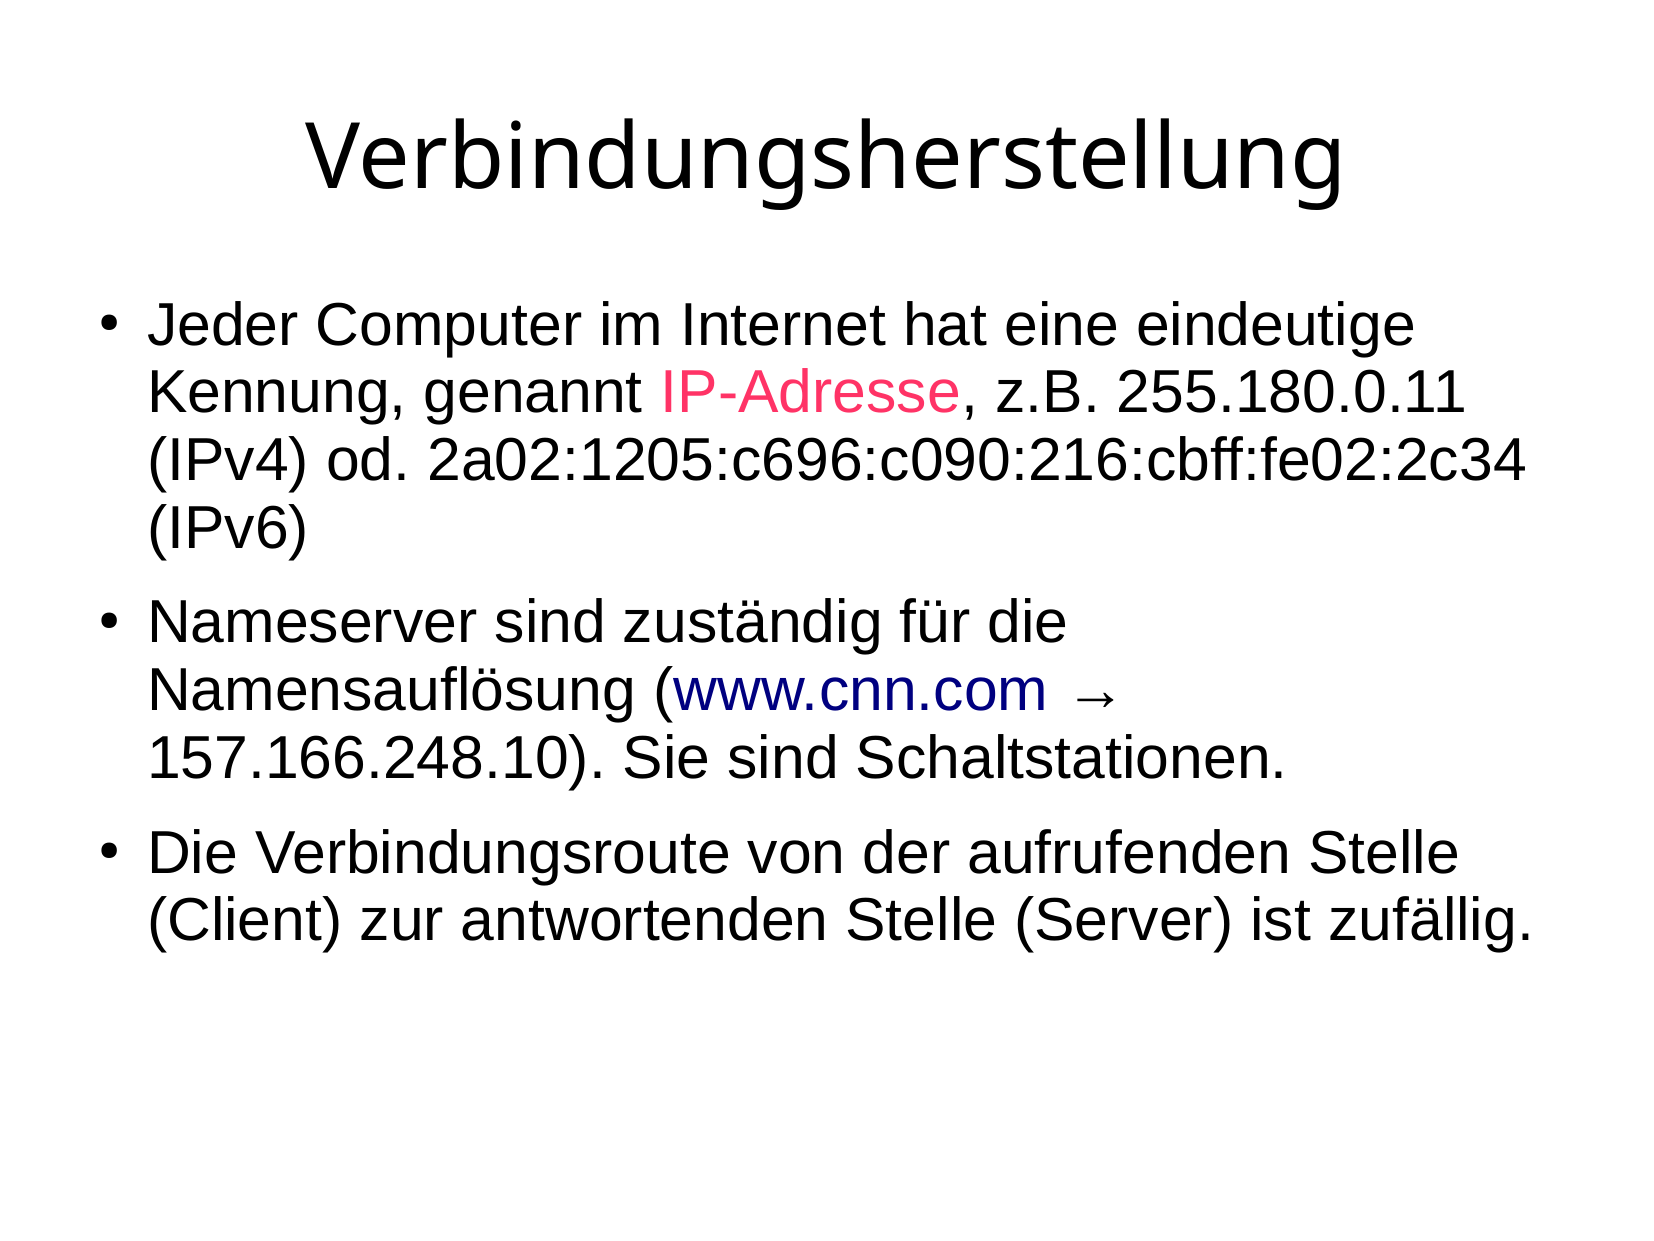

# Verbindungsherstellung
Jeder Computer im Internet hat eine eindeutige Kennung, genannt IP-Adresse, z.B. 255.180.0.11 (IPv4) od. 2a02:1205:c696:c090:216:cbff:fe02:2c34 (IPv6)
Nameserver sind zuständig für die Namensauflösung (www.cnn.com → 157.166.248.10). Sie sind Schaltstationen.
Die Verbindungsroute von der aufrufenden Stelle (Client) zur antwortenden Stelle (Server) ist zufällig.